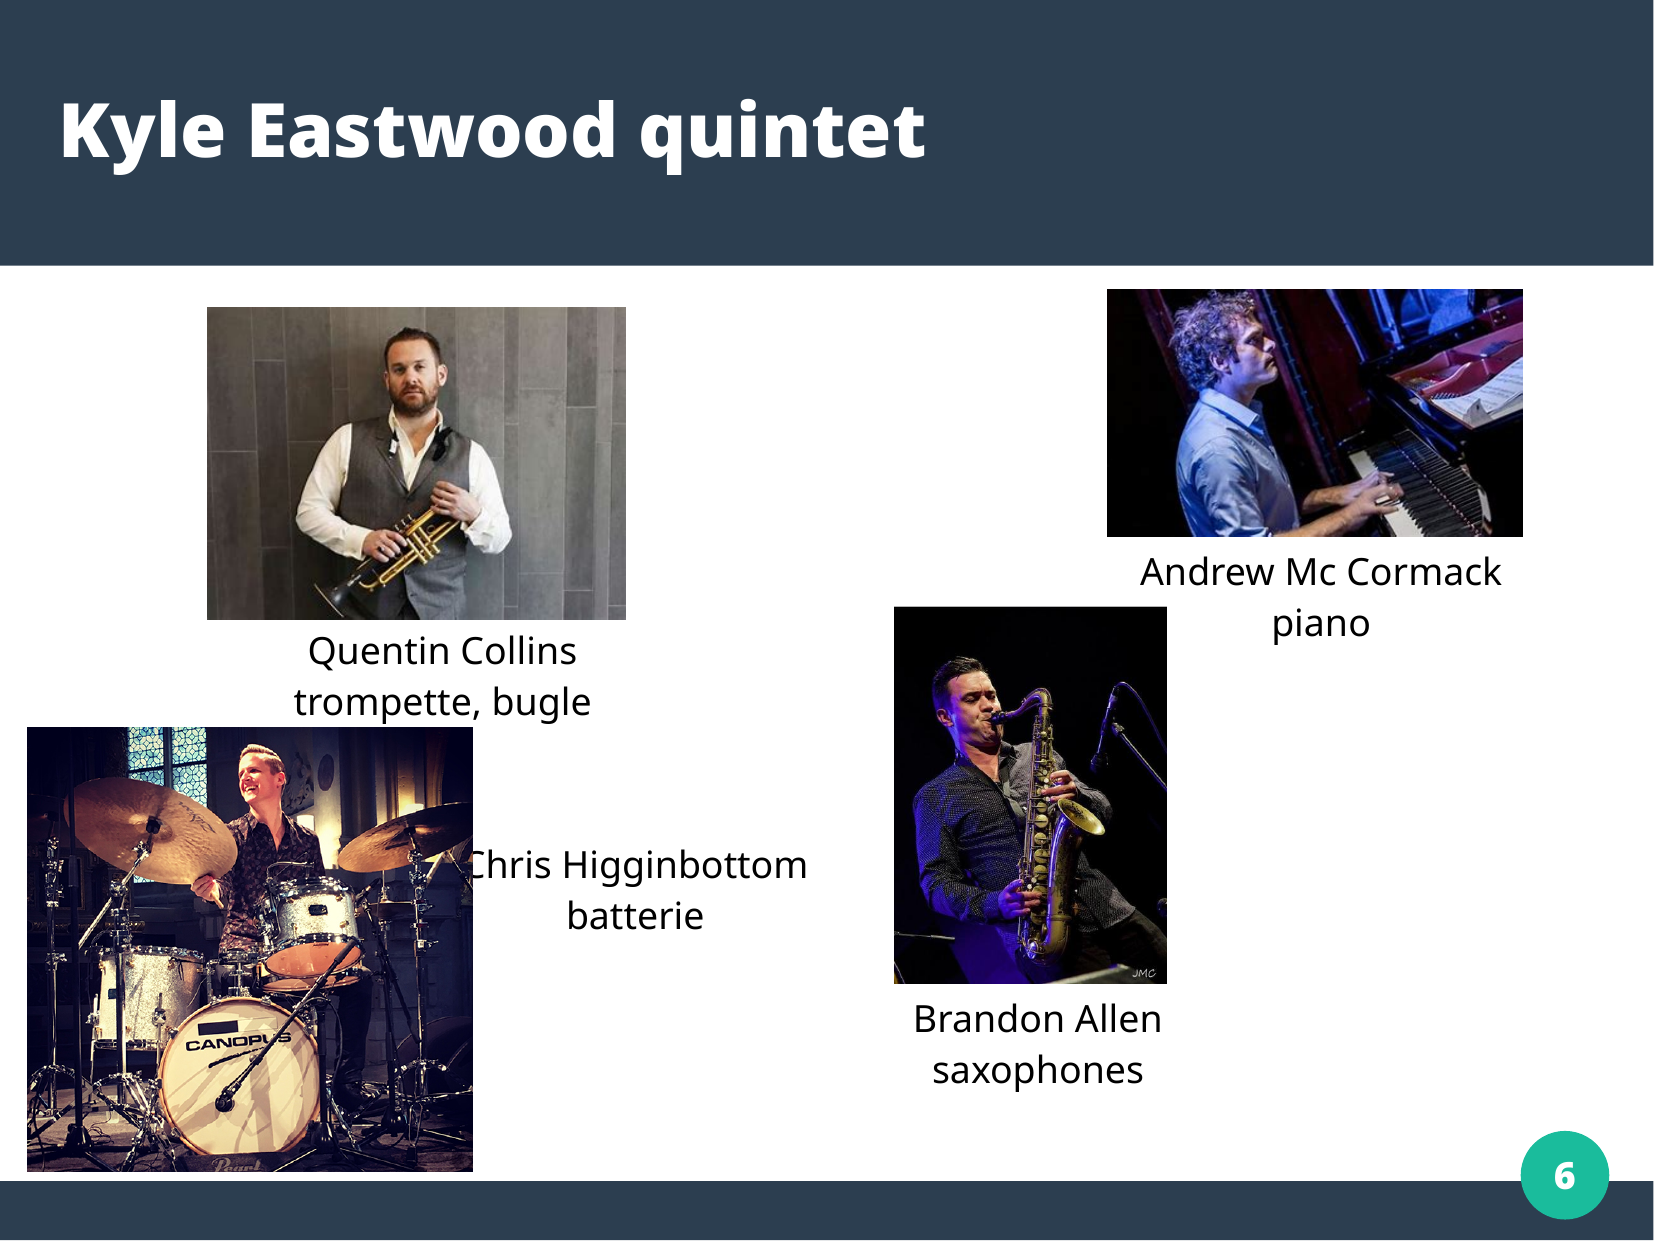

# Kyle Eastwood quintet
Andrew Mc Cormack
piano
Quentin Collins
trompette, bugle
Chris Higginbottom
batterie
Brandon Allen
saxophones
6